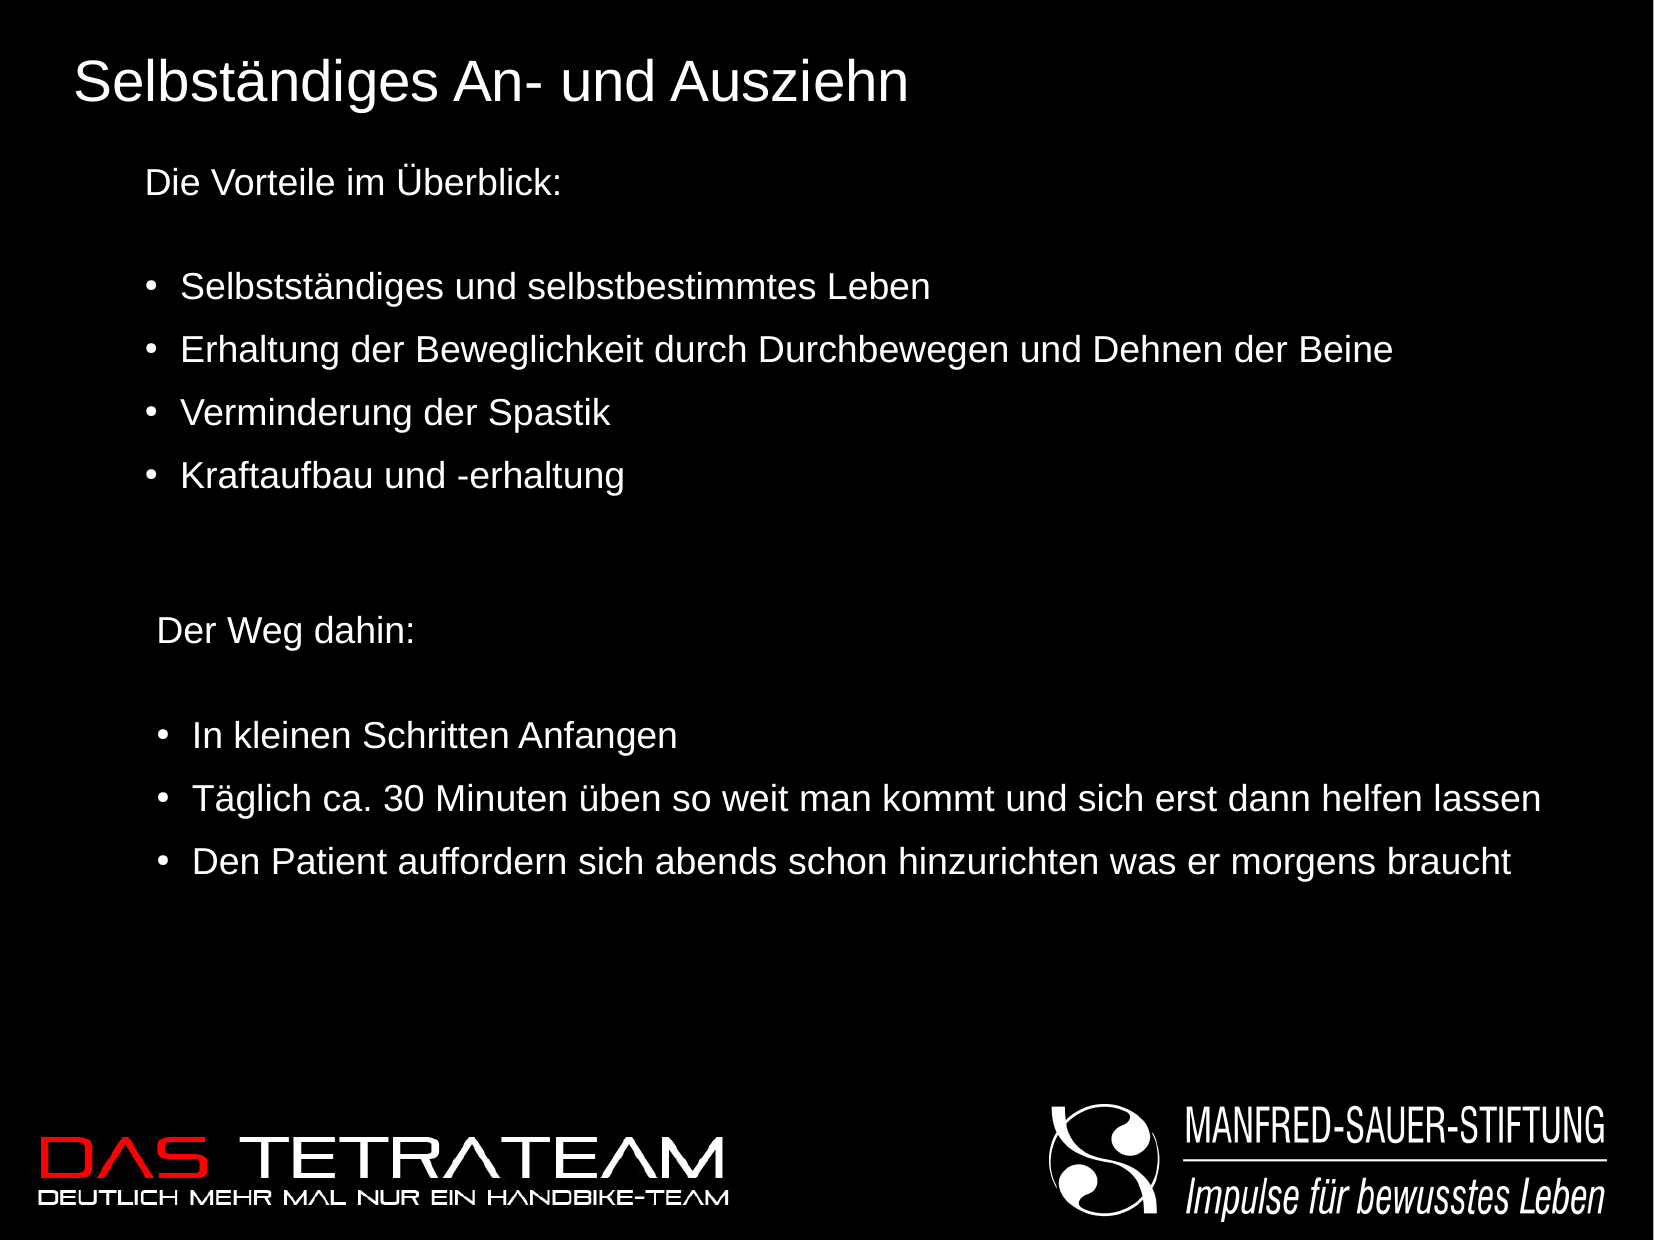

Selbständiges An- und Ausziehn
Die Vorteile im Überblick:
Selbstständiges und selbstbestimmtes Leben
Erhaltung der Beweglichkeit durch Durchbewegen und Dehnen der Beine
Verminderung der Spastik
Kraftaufbau und -erhaltung
Der Weg dahin:
In kleinen Schritten Anfangen
Täglich ca. 30 Minuten üben so weit man kommt und sich erst dann helfen lassen
Den Patient auffordern sich abends schon hinzurichten was er morgens braucht